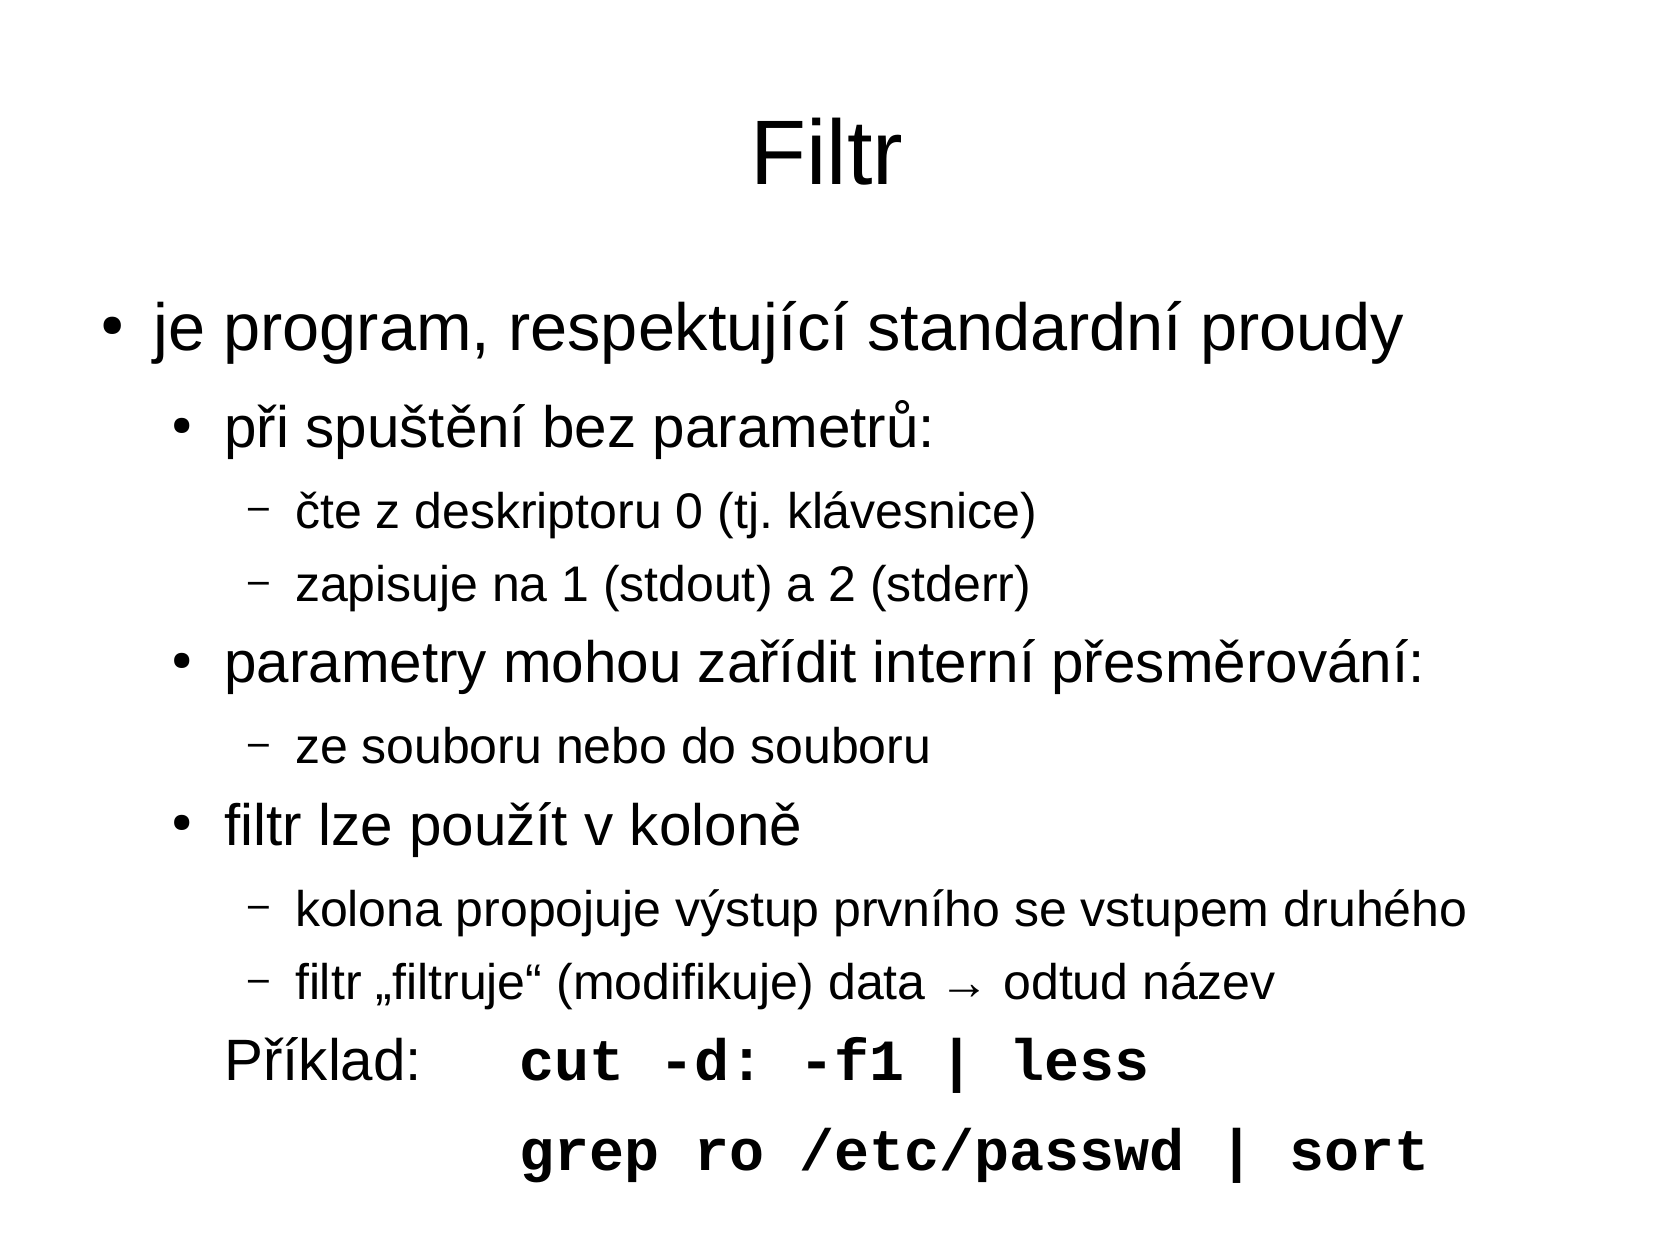

# Filtr
je program, respektující standardní proudy
při spuštění bez parametrů:
čte z deskriptoru 0 (tj. klávesnice)
zapisuje na 1 (stdout) a 2 (stderr)
parametry mohou zařídit interní přesměrování:
ze souboru nebo do souboru
filtr lze použít v koloně
kolona propojuje výstup prvního se vstupem druhého
filtr „filtruje“ (modifikuje) data → odtud název
Příklad:		cut -d: -f1 | less
 				grep ro /etc/passwd | sort